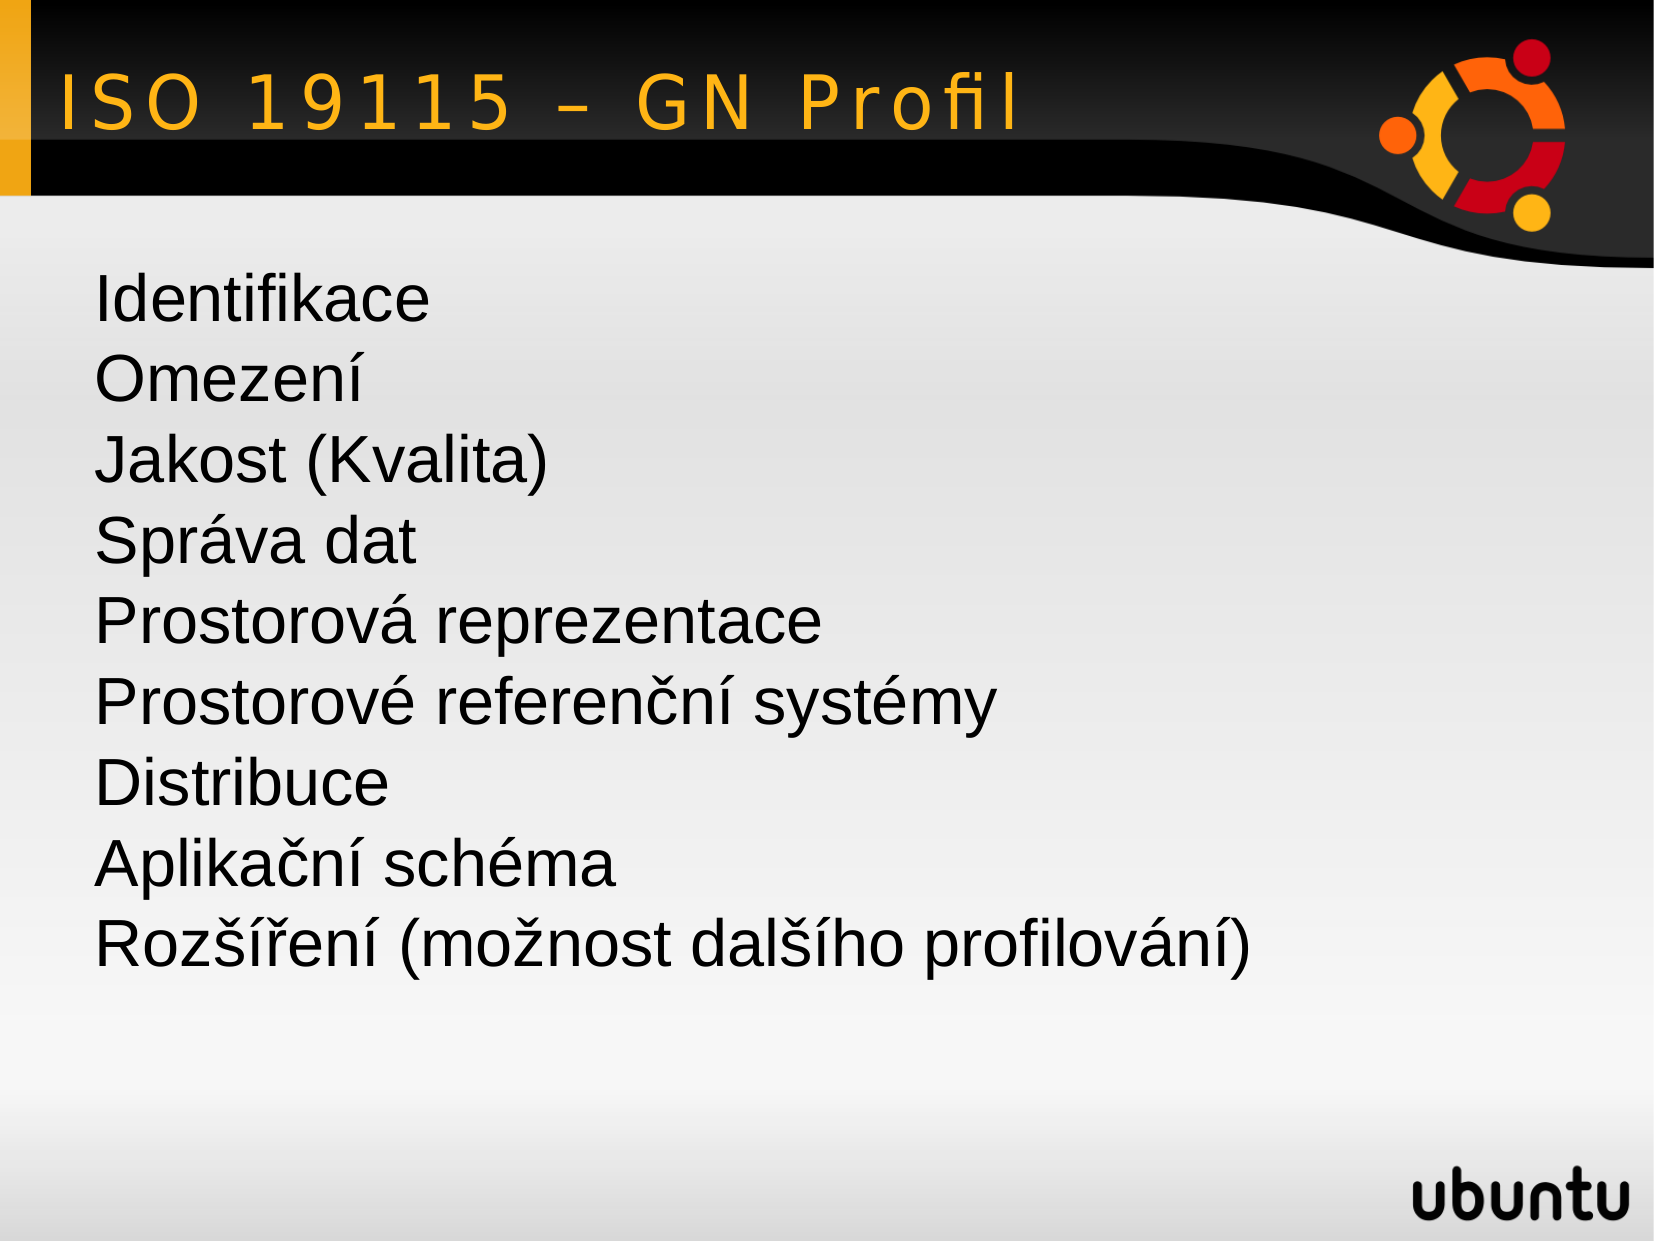

# ISO 19115 – GN Profil
Identifikace
Omezení
Jakost (Kvalita)
Správa dat
Prostorová reprezentace
Prostorové referenční systémy
Distribuce
Aplikační schéma
Rozšíření (možnost dalšího profilování)